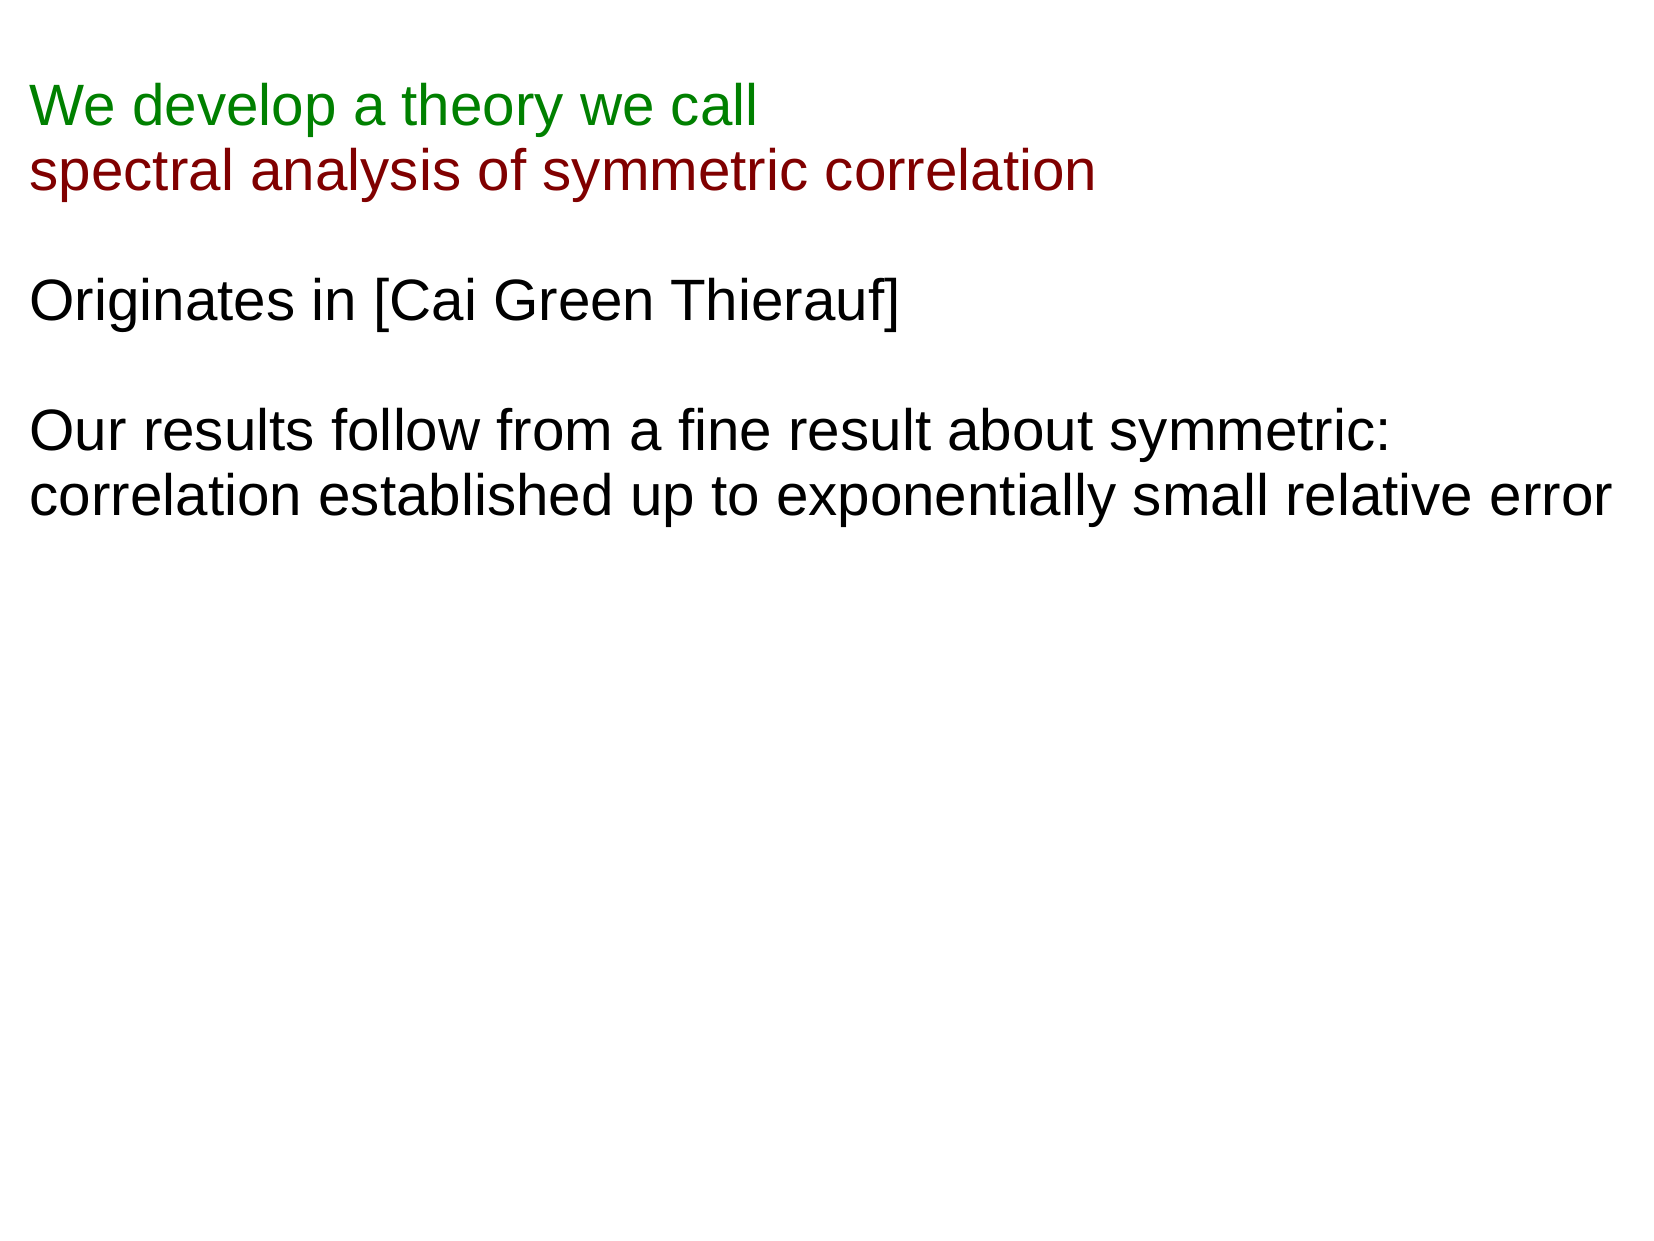

We develop a theory we call
spectral analysis of symmetric correlation
Originates in [Cai Green Thierauf]
Our results follow from a fine result about symmetric:
correlation established up to exponentially small relative error
#